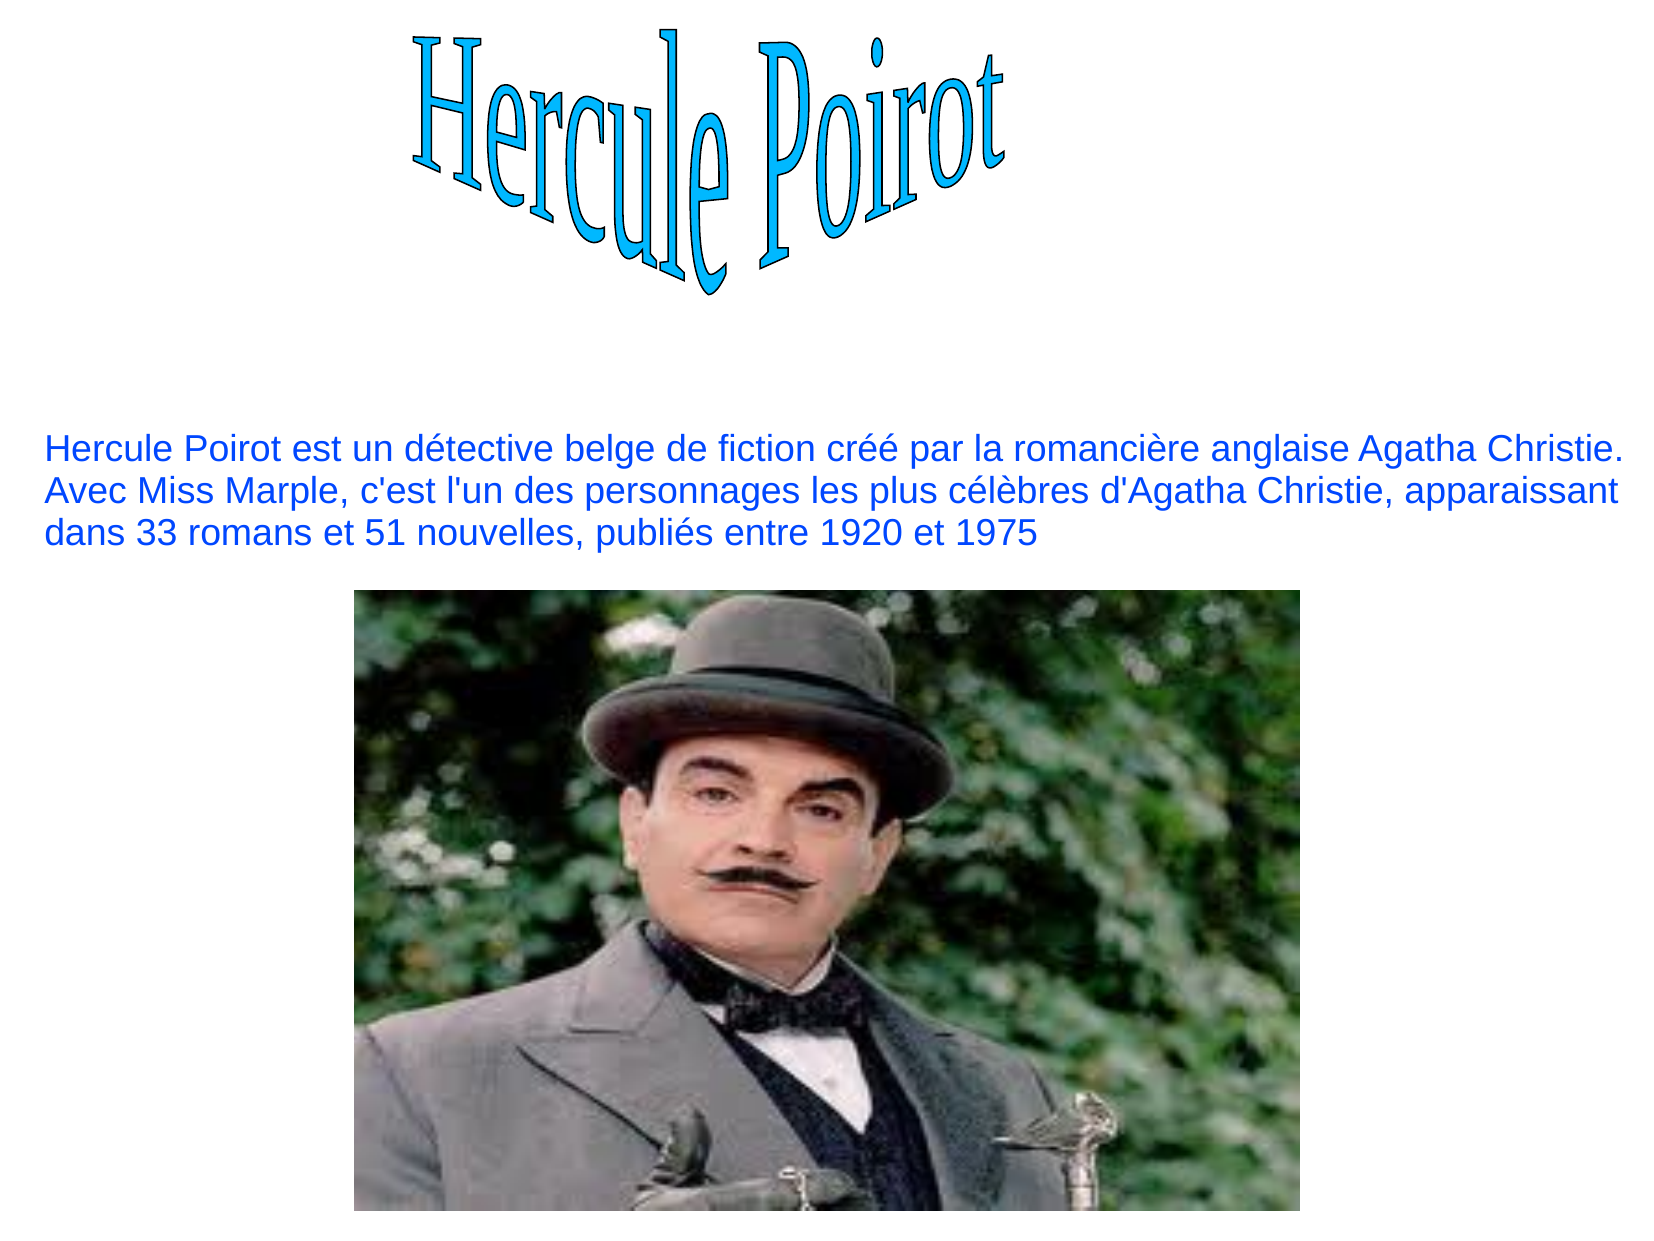

Hercule Poirot
Hercule Poirot est un détective belge de fiction créé par la romancière anglaise Agatha Christie. Avec Miss Marple, c'est l'un des personnages les plus célèbres d'Agatha Christie, apparaissant dans 33 romans et 51 nouvelles, publiés entre 1920 et 1975